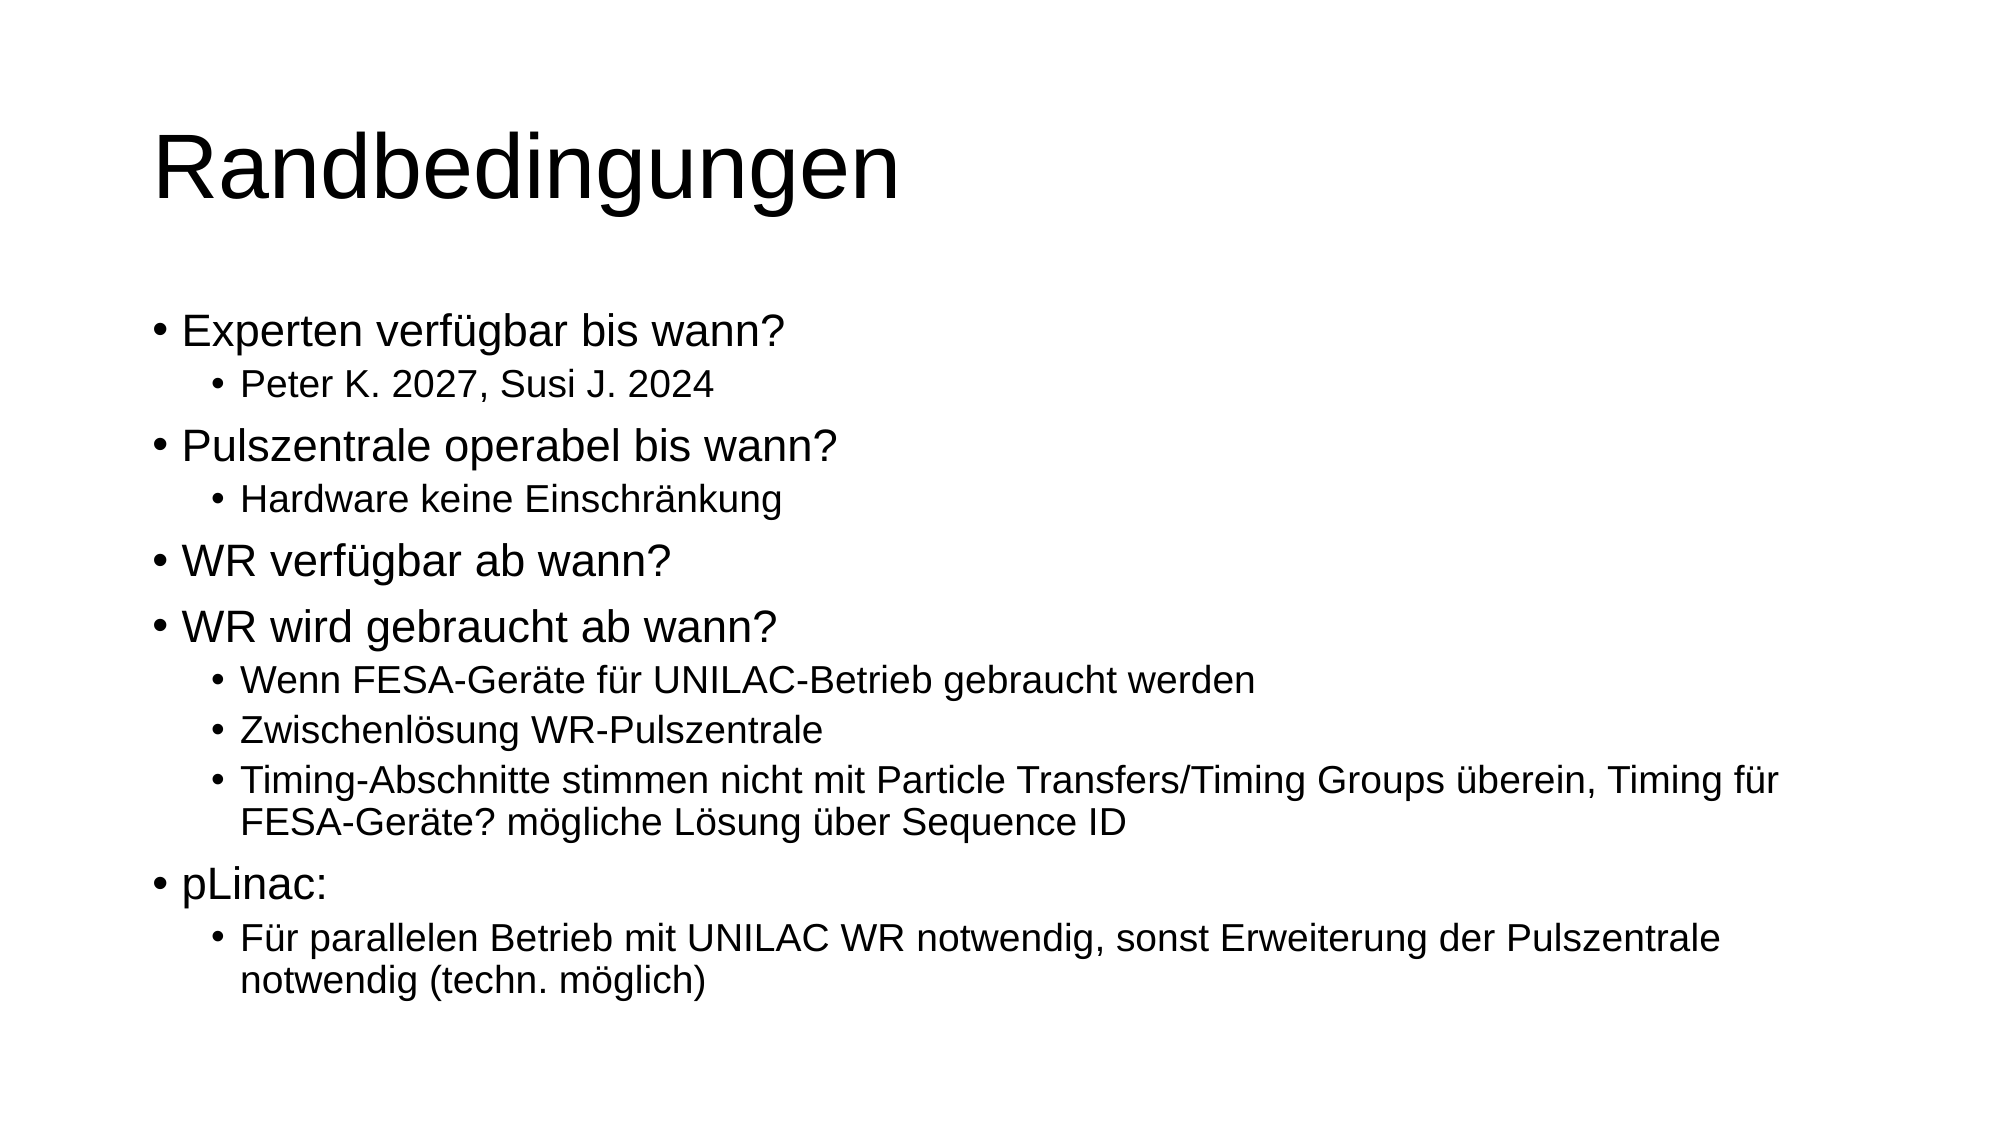

# Randbedingungen
Experten verfügbar bis wann?
Peter K. 2027, Susi J. 2024
Pulszentrale operabel bis wann?
Hardware keine Einschränkung
WR verfügbar ab wann?
WR wird gebraucht ab wann?
Wenn FESA-Geräte für UNILAC-Betrieb gebraucht werden
Zwischenlösung WR-Pulszentrale
Timing-Abschnitte stimmen nicht mit Particle Transfers/Timing Groups überein, Timing für FESA-Geräte? mögliche Lösung über Sequence ID
pLinac:
Für parallelen Betrieb mit UNILAC WR notwendig, sonst Erweiterung der Pulszentrale notwendig (techn. möglich)